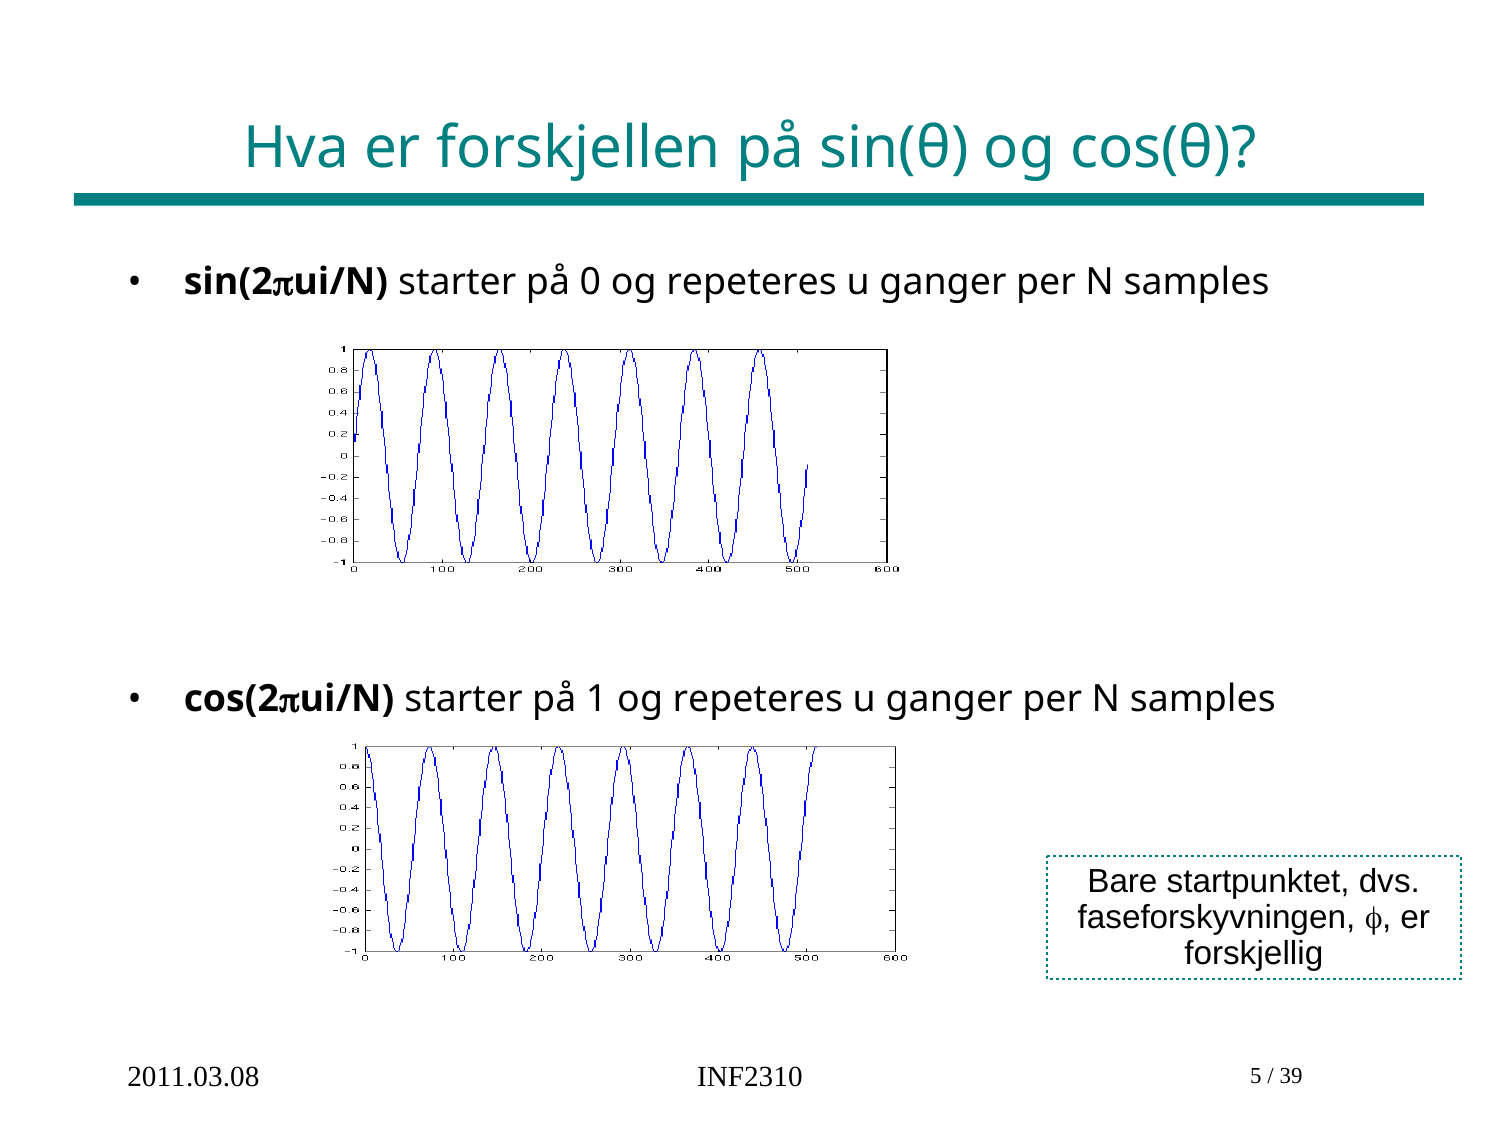

Hva er forskjellen på sin(θ) og cos(θ)?
# sin(2ui/N) starter på 0 og repeteres u ganger per N samples
cos(2ui/N) starter på 1 og repeteres u ganger per N samples
Bare startpunktet, dvs. faseforskyvningen, , er forskjellig
2011.03.08XXX
INF2310